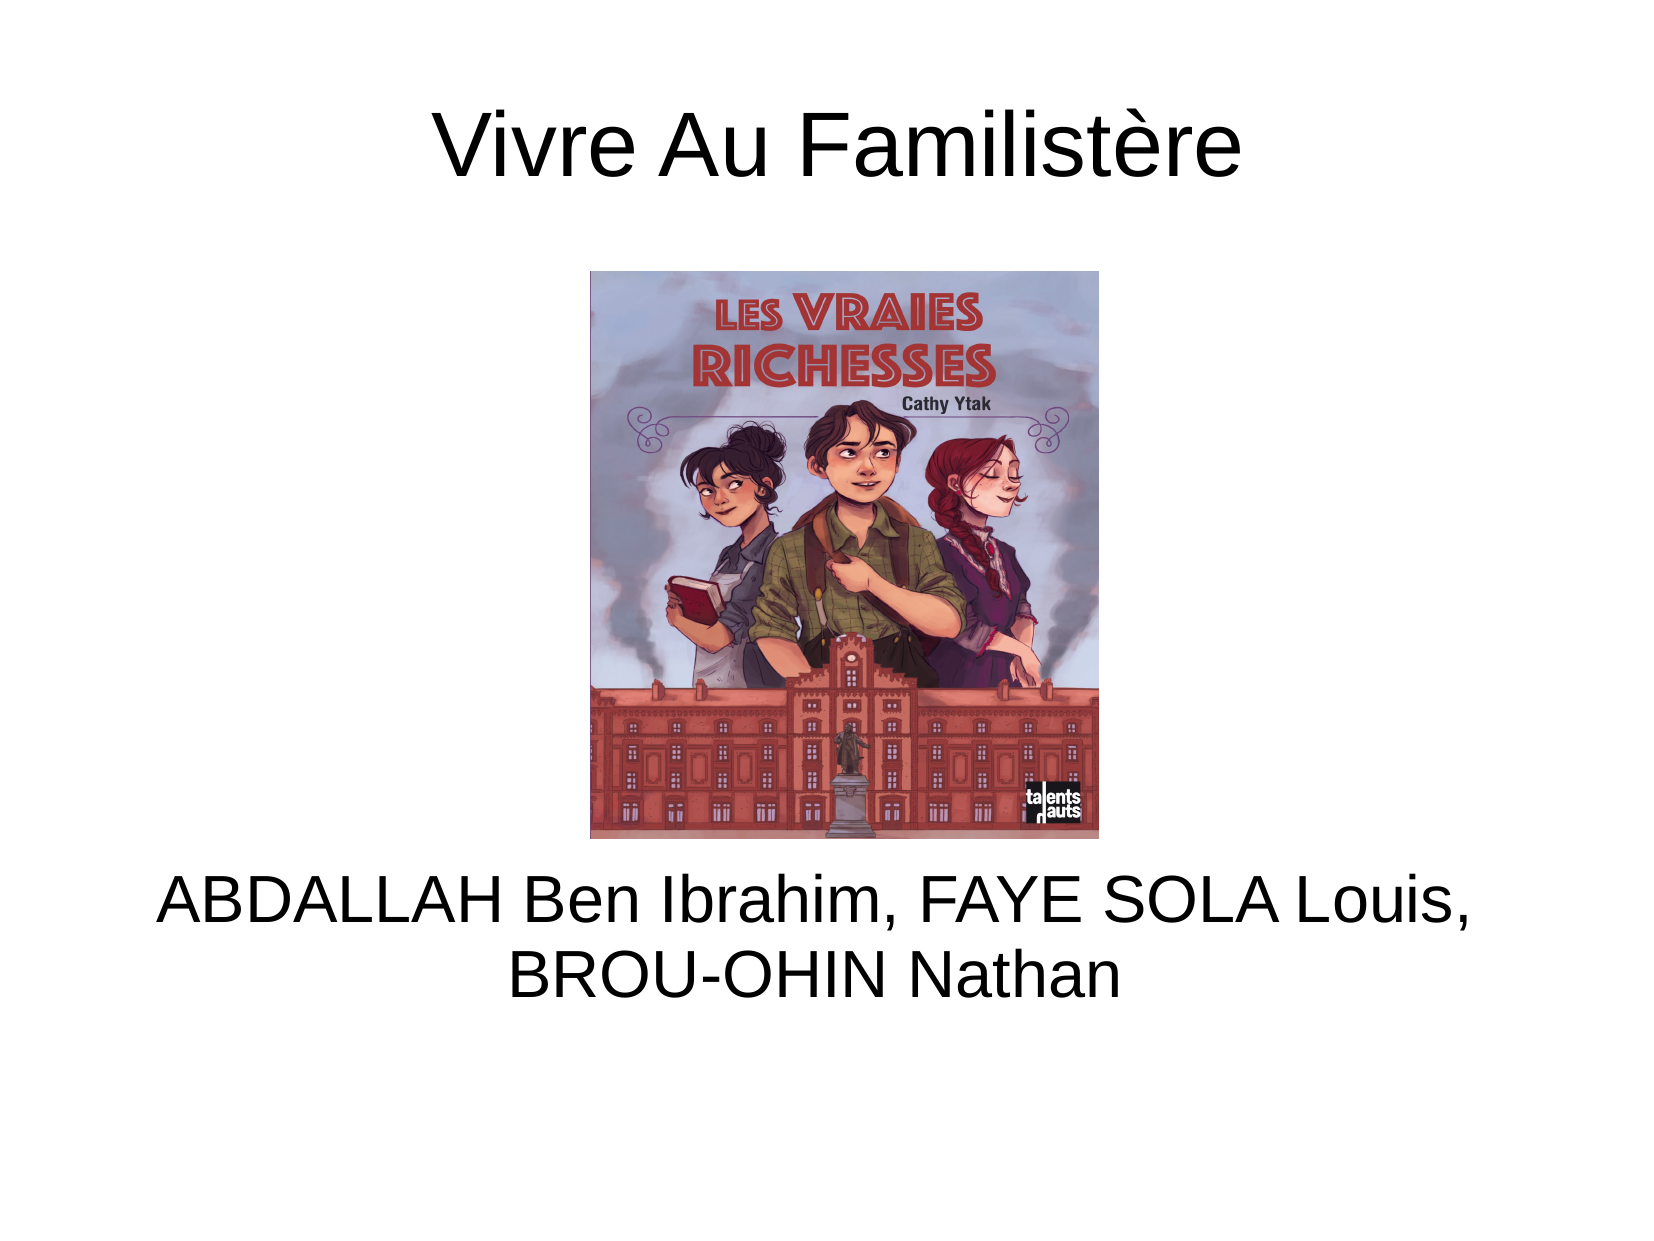

# Vivre Au Familistère
ABDALLAH Ben Ibrahim, FAYE SOLA Louis, BROU-OHIN Nathan